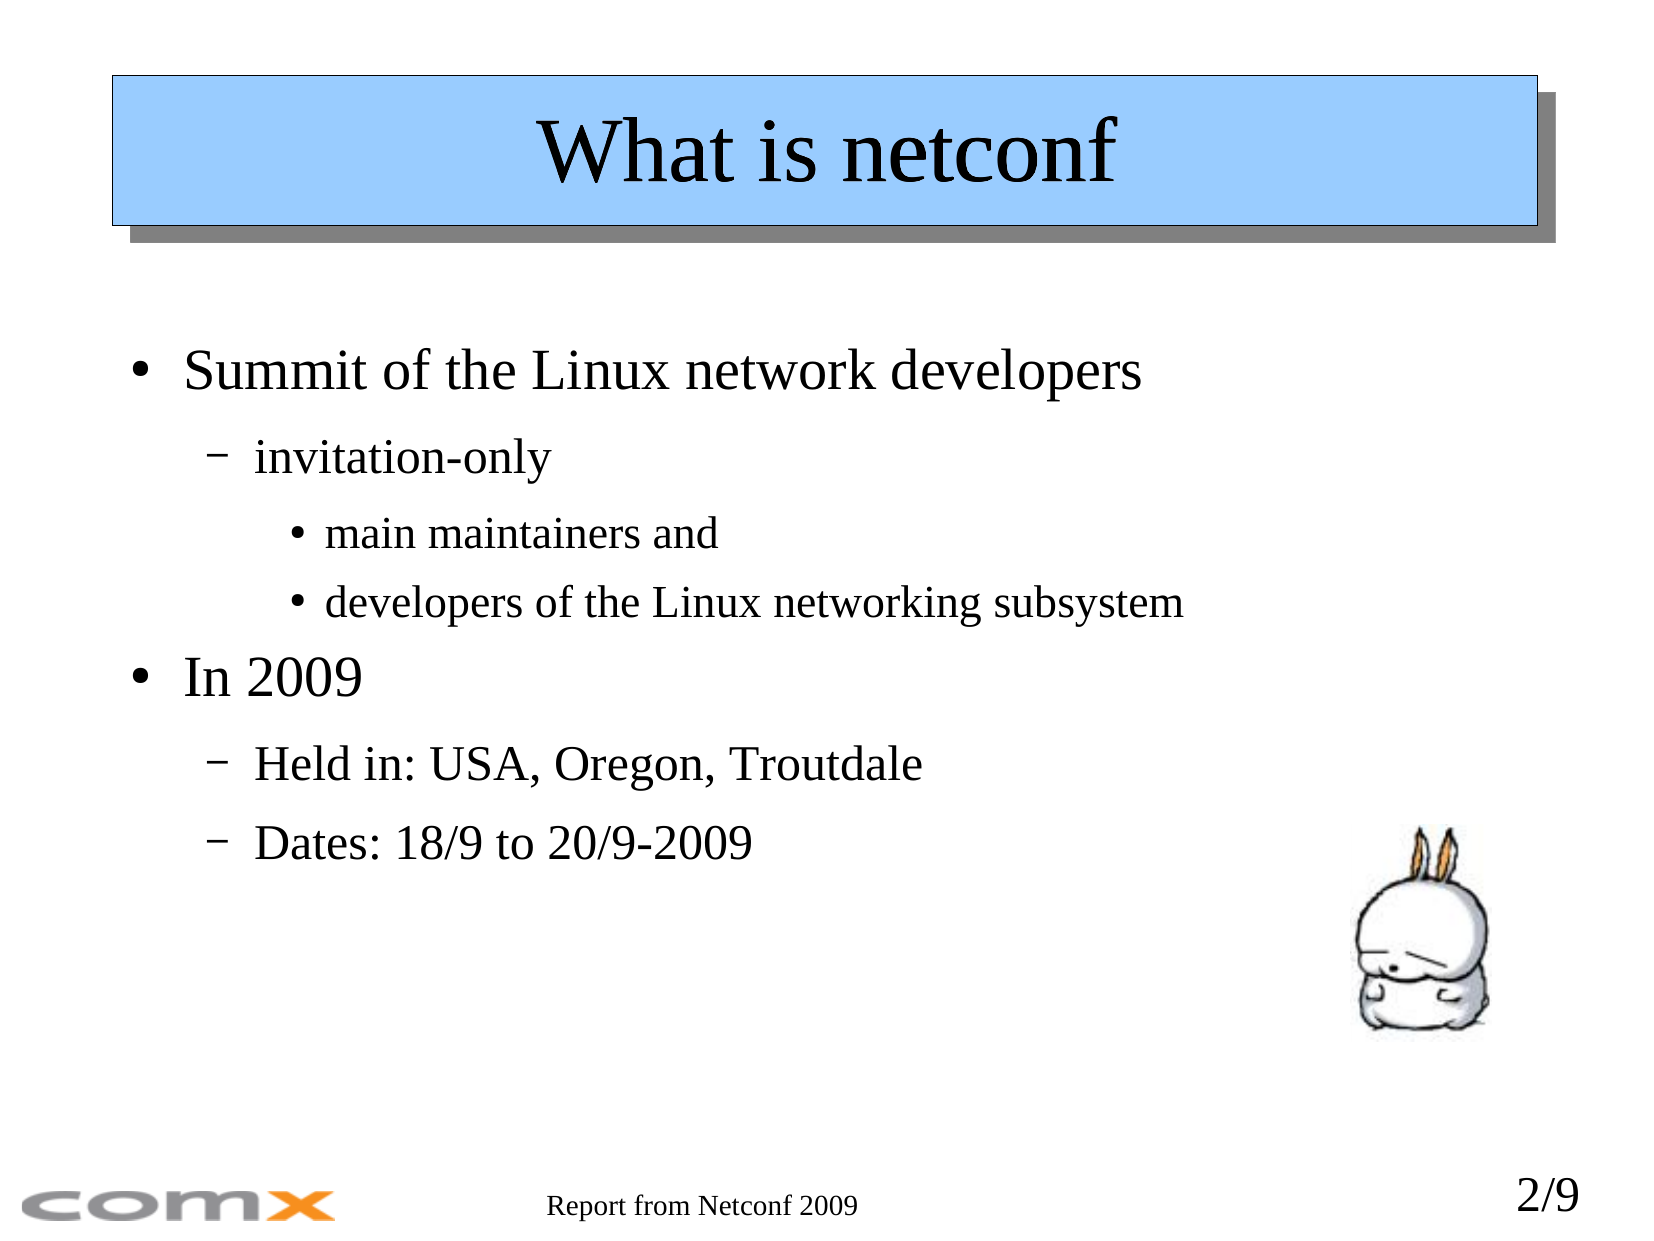

# What is netconf
Summit of the Linux network developers
invitation-only
main maintainers and
developers of the Linux networking subsystem
In 2009
Held in: USA, Oregon, Troutdale
Dates: 18/9 to 20/9-2009